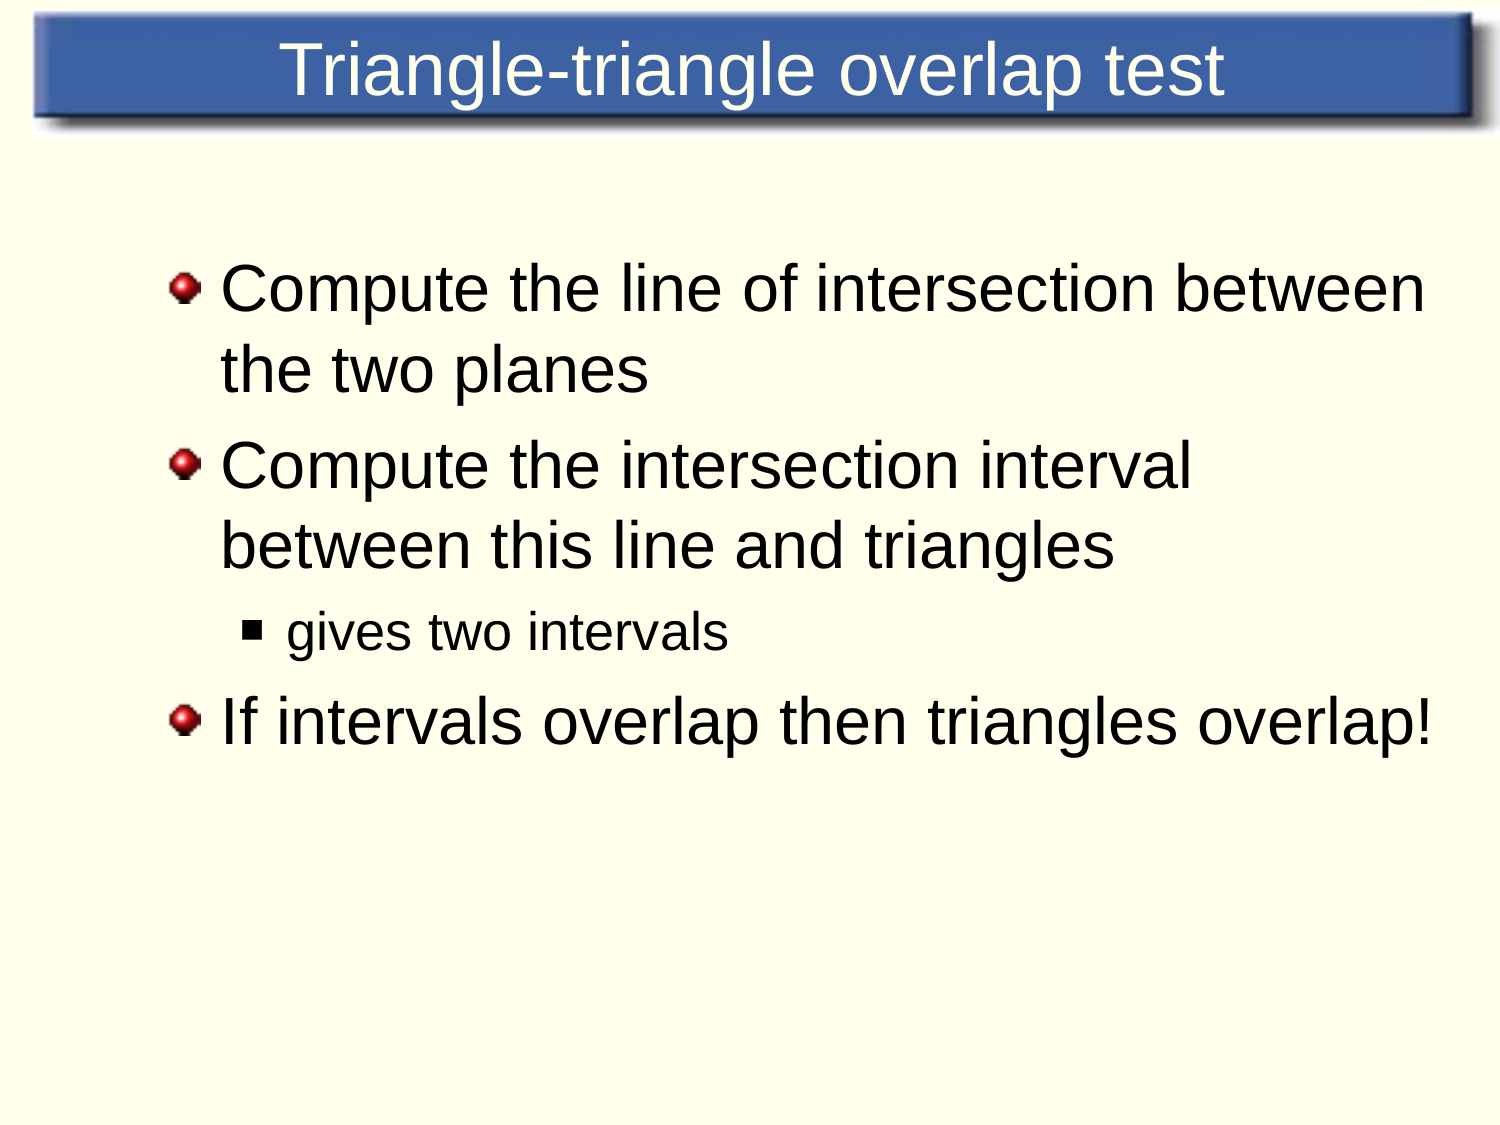

# Triangle-triangle overlap test
Compute the line of intersection between the two planes
Compute the intersection interval between this line and triangles
gives two intervals
If intervals overlap then triangles overlap!